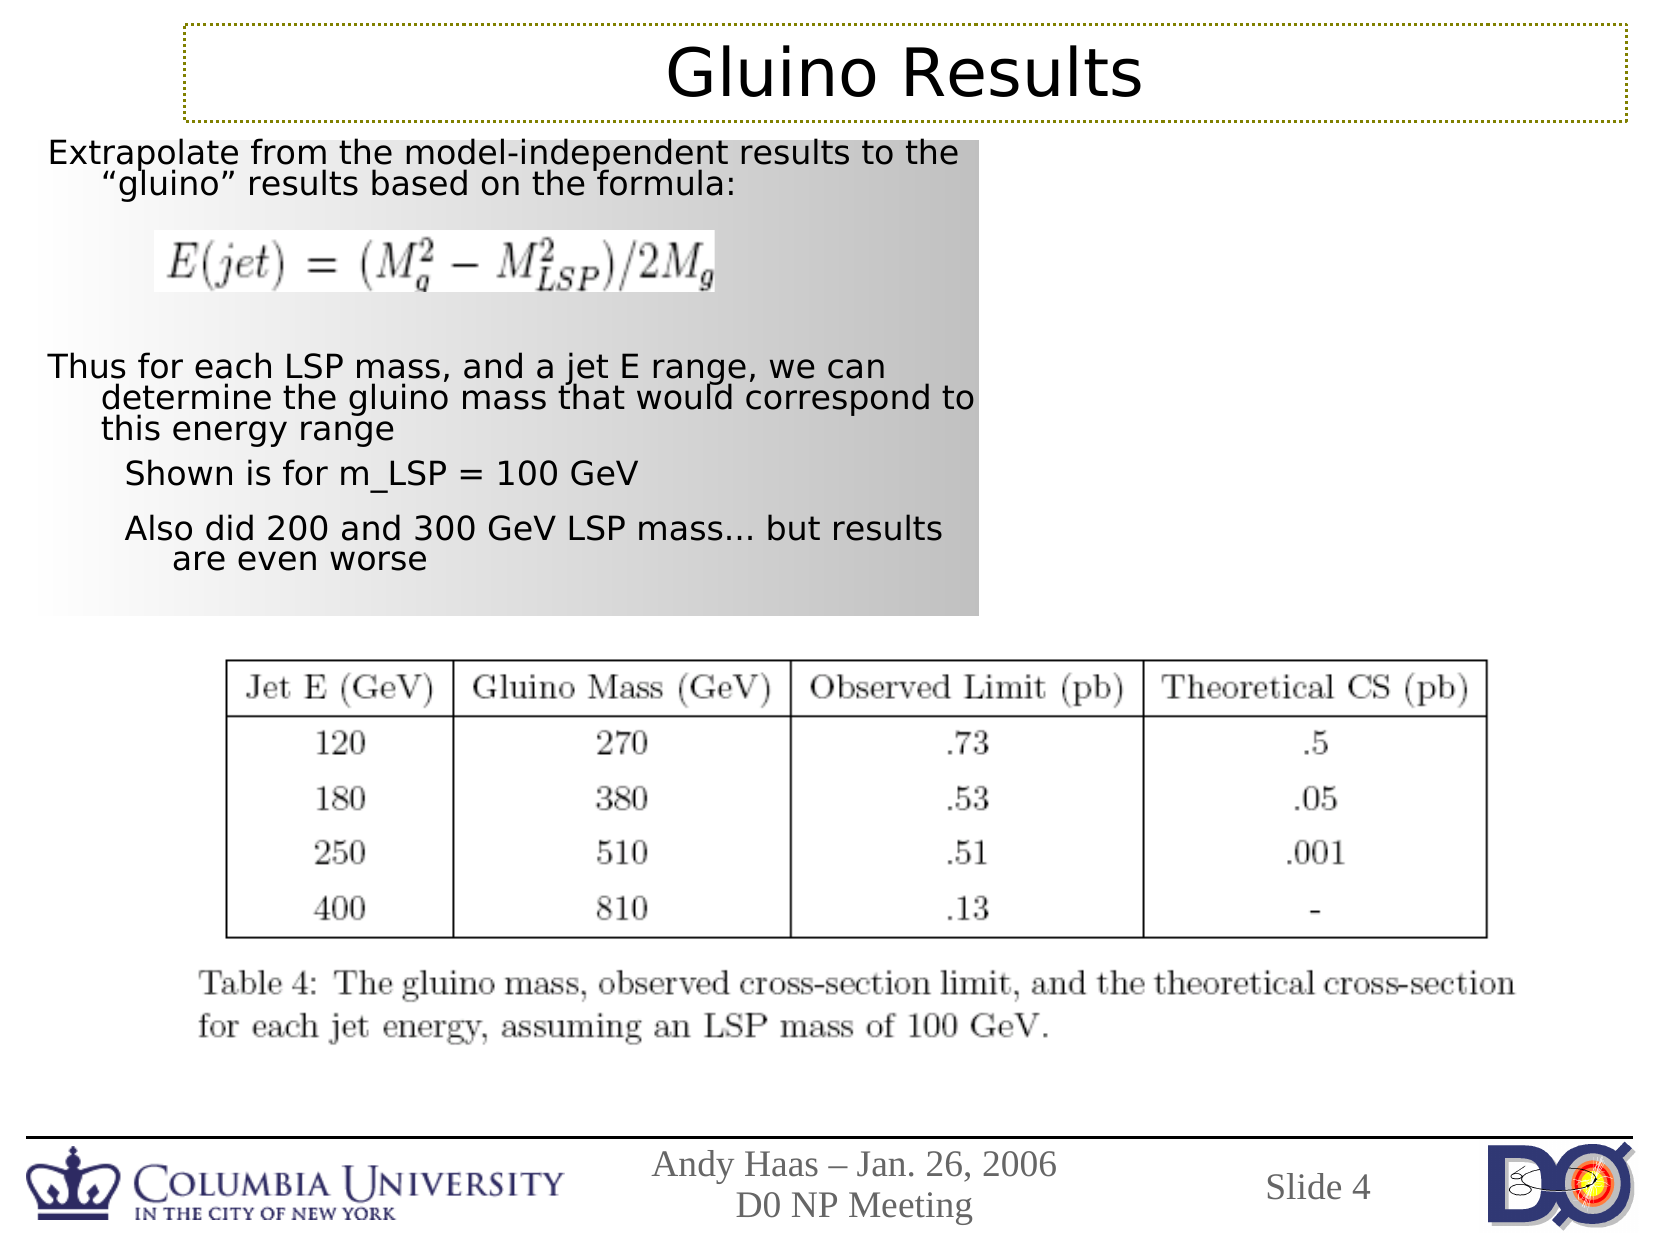

# Gluino Results
Extrapolate from the model-independent results to the “gluino” results based on the formula:
Thus for each LSP mass, and a jet E range, we can determine the gluino mass that would correspond to this energy range
Shown is for m_LSP = 100 GeV
Also did 200 and 300 GeV LSP mass... but results are even worse